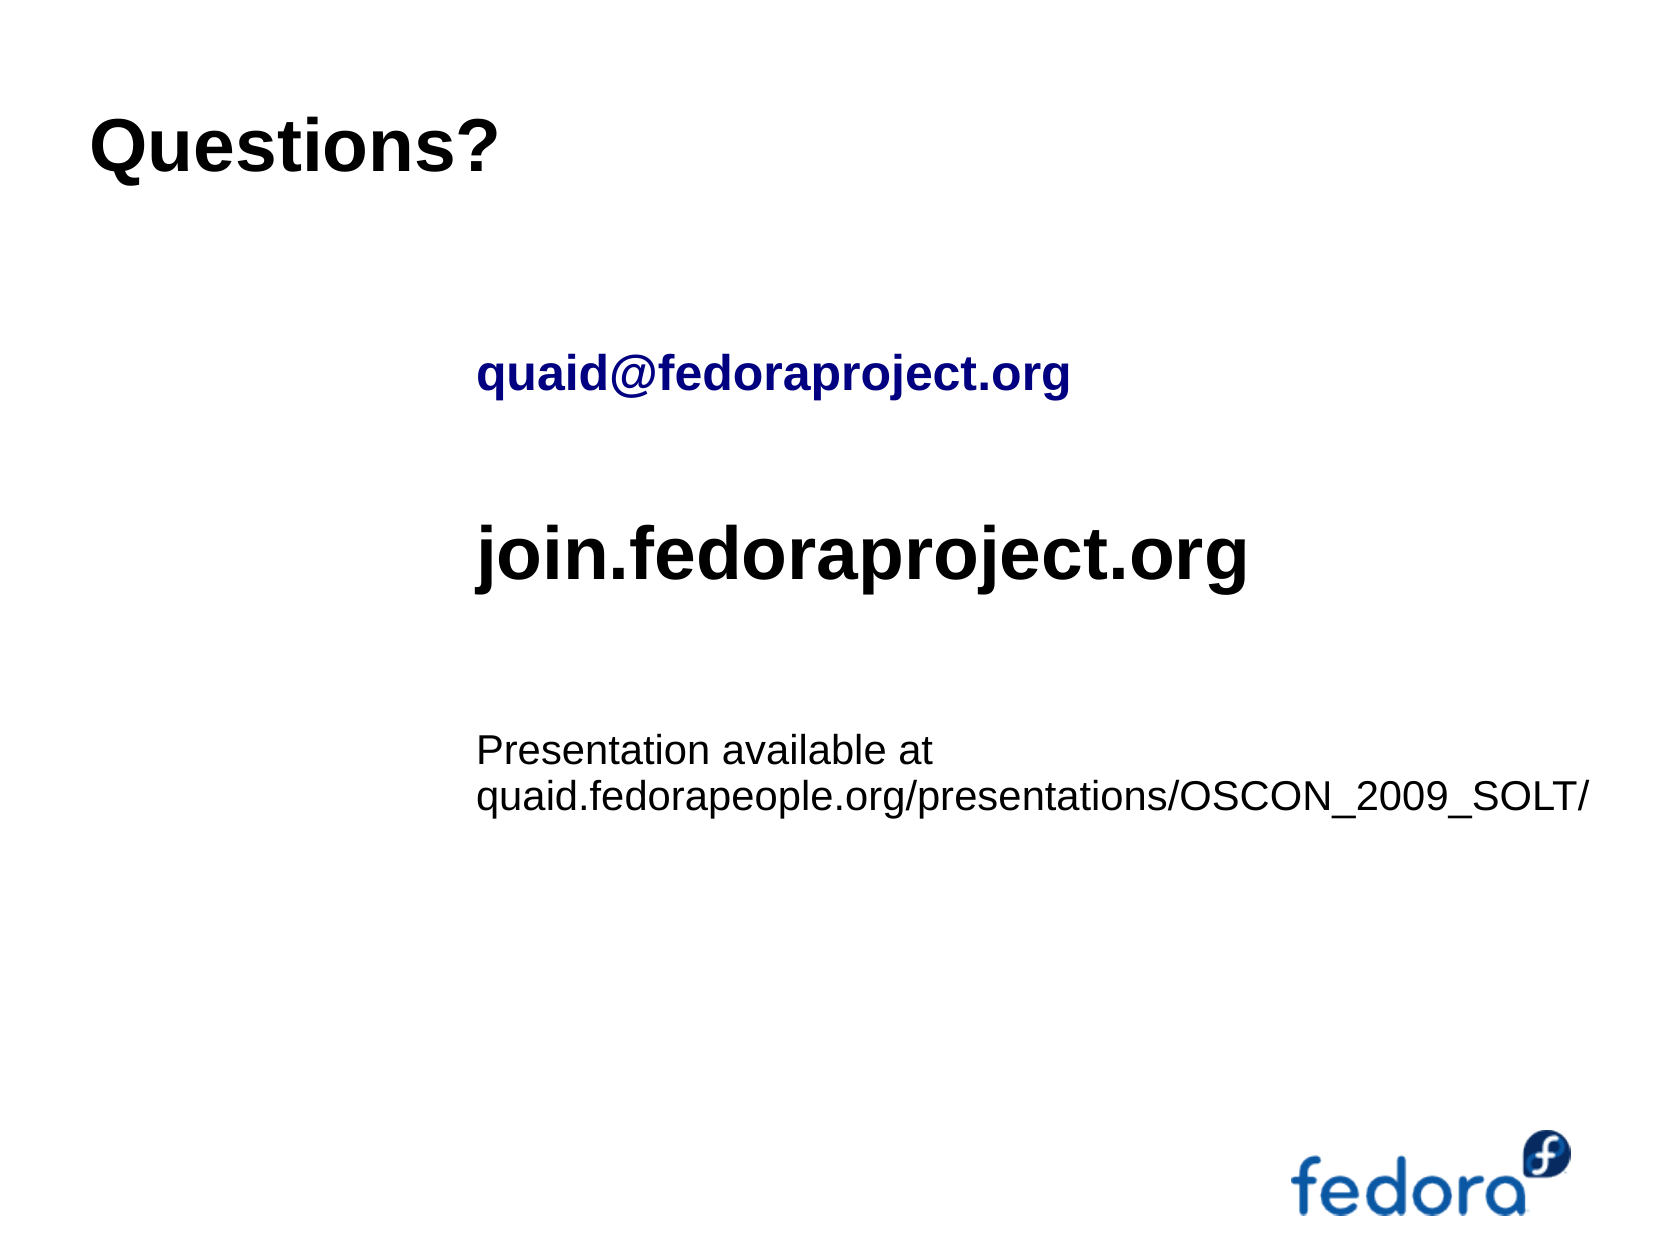

Questions?
quaid@fedoraproject.org
join.fedoraproject.org
Presentation available at
quaid.fedorapeople.org/presentations/OSCON_2009_SOLT/